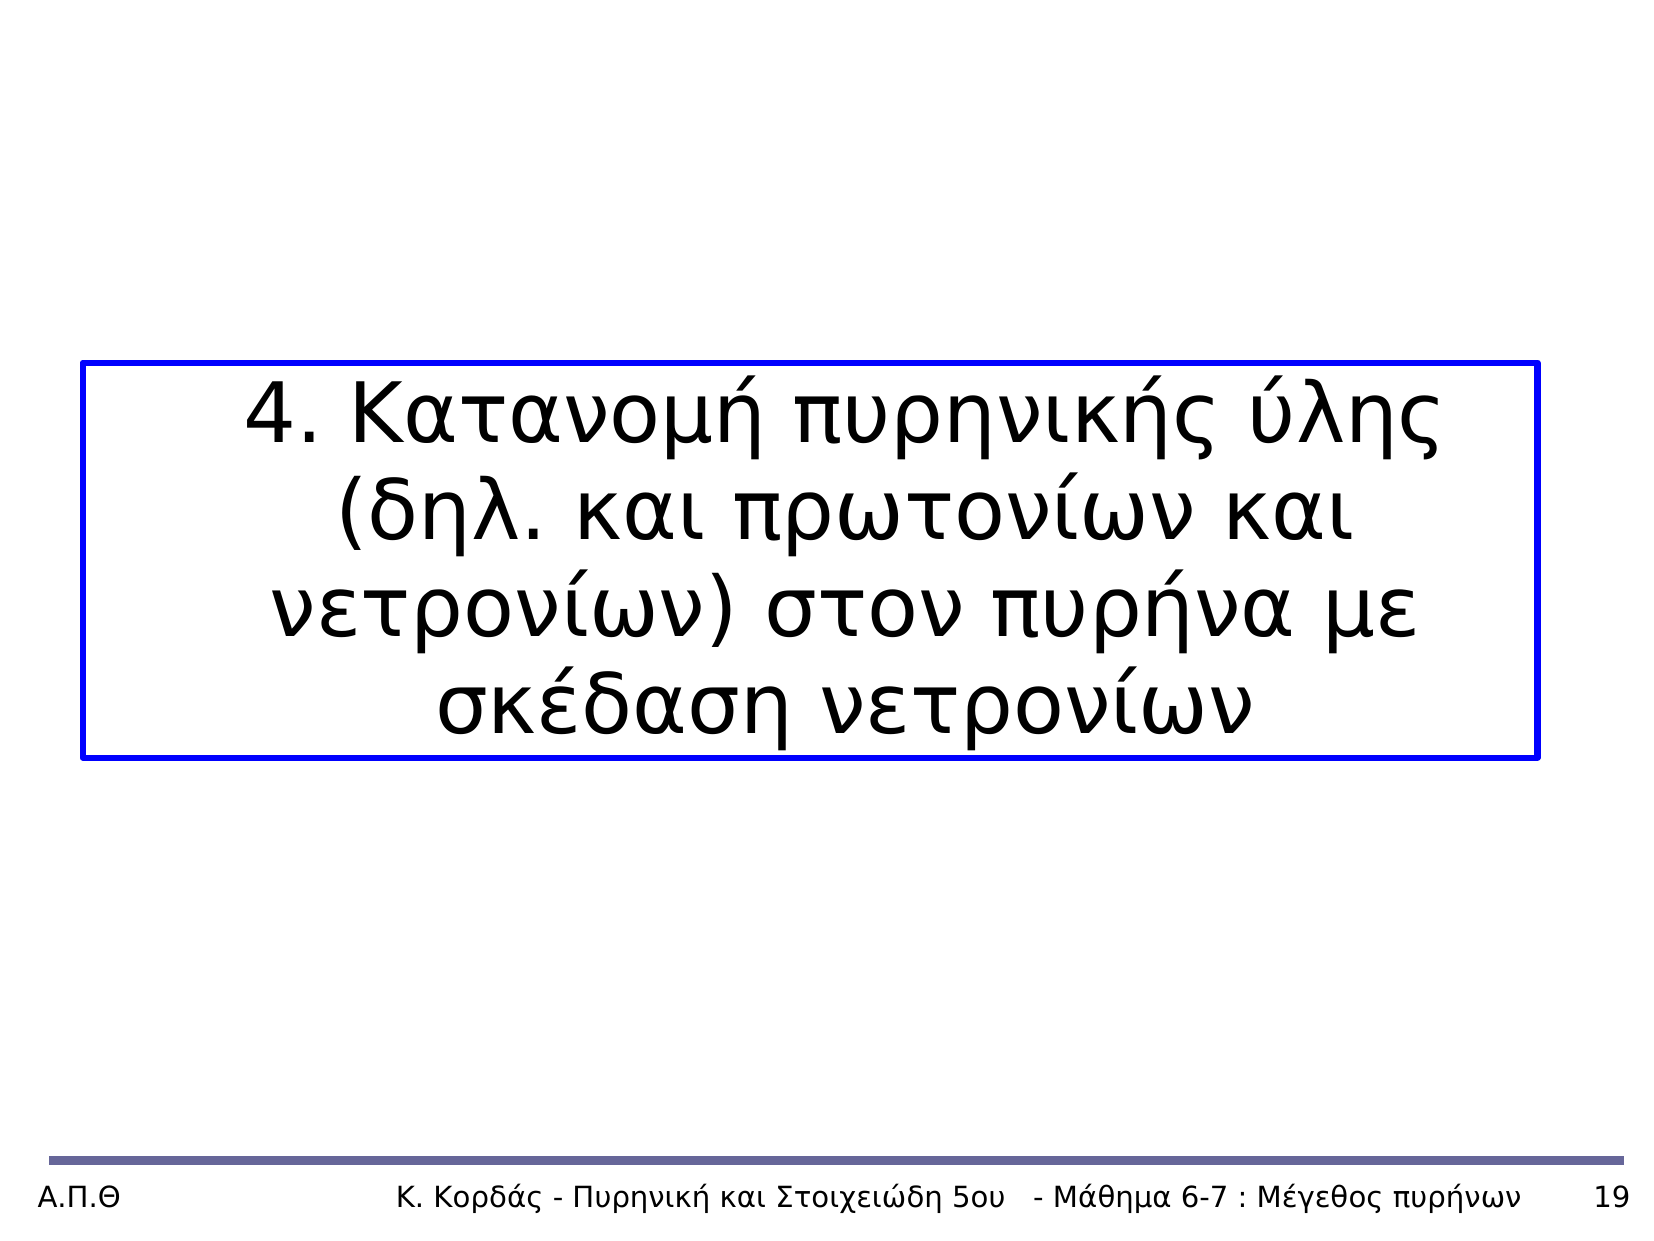

# 4. Κατανομή πυρηνικής ύλης (δηλ. και πρωτονίων και νετρονίων) στον πυρήνα με σκέδαση νετρονίων
Α.Π.Θ
Κ. Κορδάς - Πυρηνική και Στοιχειώδη 5ου - Μάθημα 6-7 : Mέγεθος πυρήνων
19